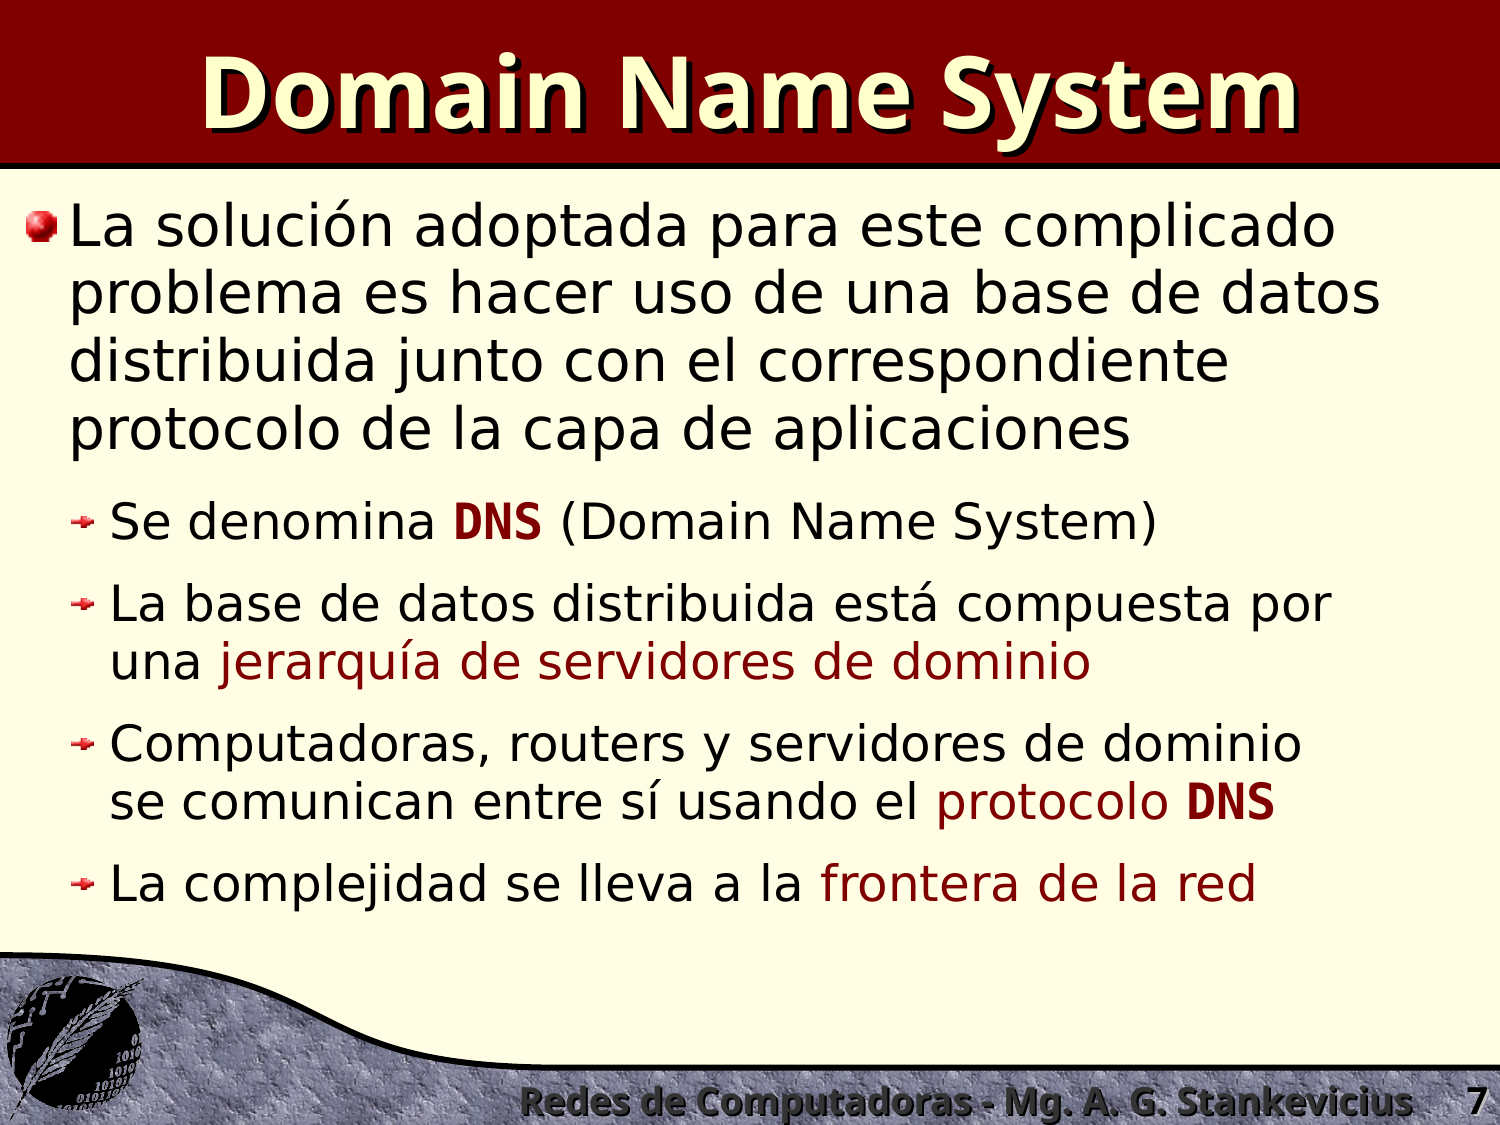

# Domain Name System
La solución adoptada para este complicado problema es hacer uso de una base de datos distribuida junto con el correspondiente protocolo de la capa de aplicaciones
Se denomina DNS (Domain Name System)
La base de datos distribuida está compuesta por
una jerarquía de servidores de dominio
Computadoras, routers y servidores de dominio
se comunican entre sí usando el protocolo DNS
La complejidad se lleva a la frontera de la red
7